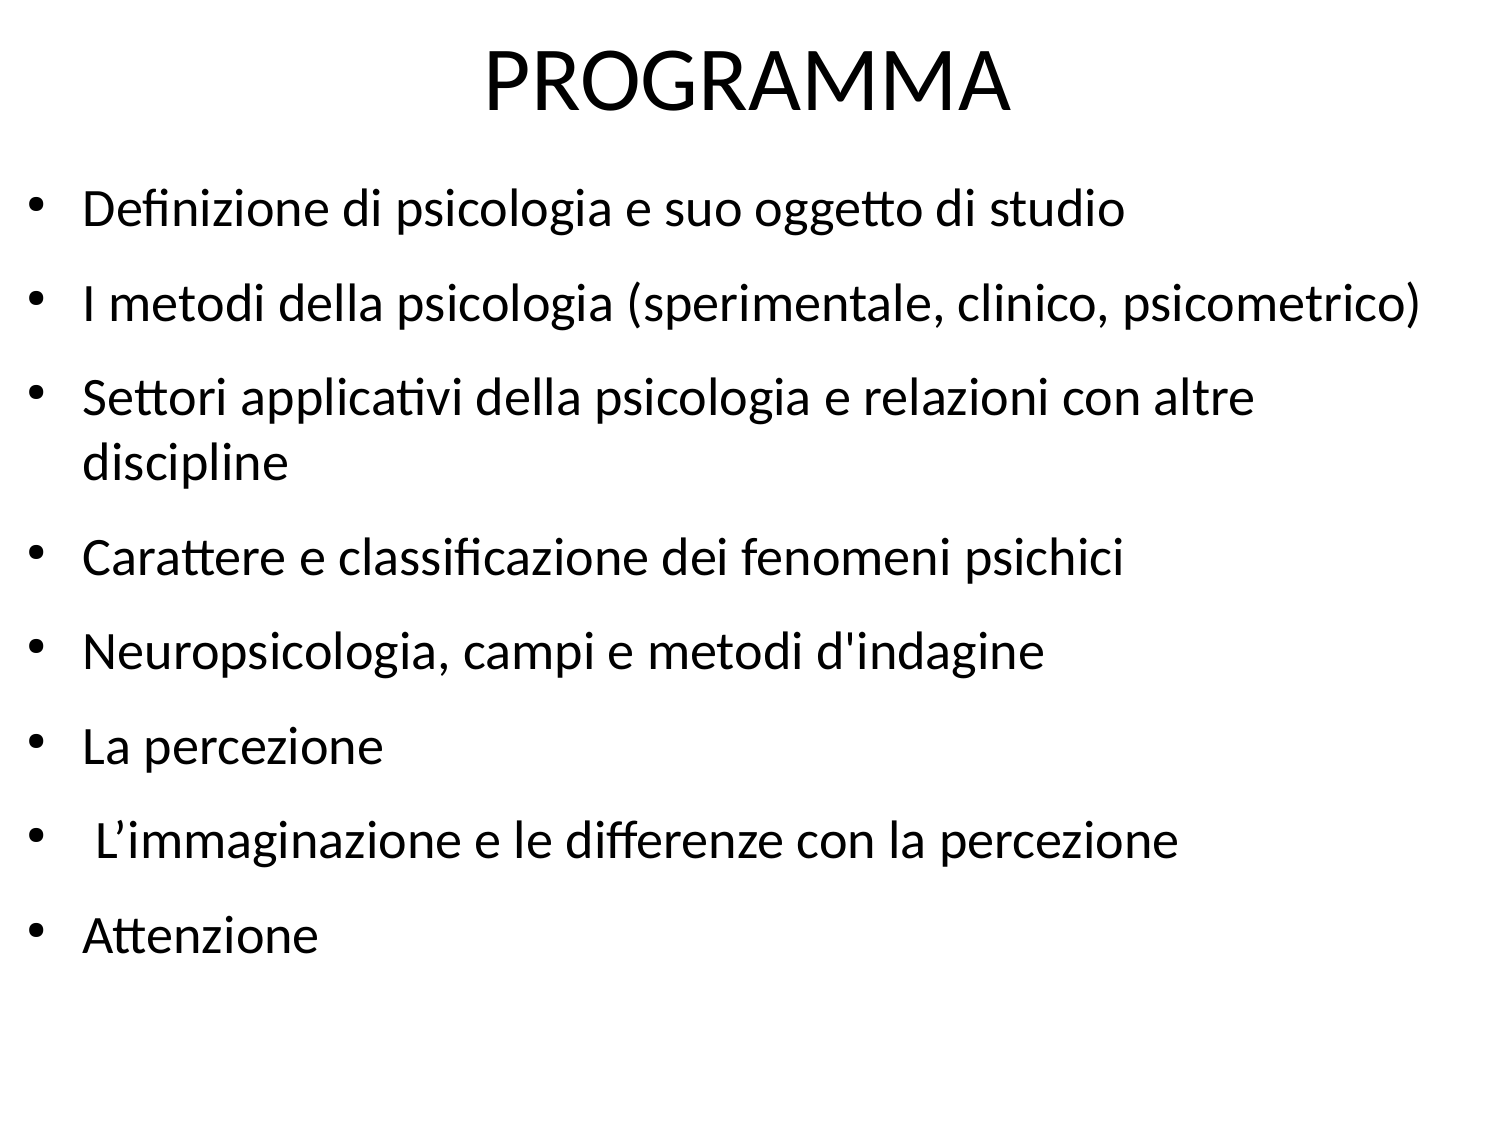

# PROGRAMMA
Definizione di psicologia e suo oggetto di studio
I metodi della psicologia (sperimentale, clinico, psicometrico)
Settori applicativi della psicologia e relazioni con altre discipline
Carattere e classificazione dei fenomeni psichici
Neuropsicologia, campi e metodi d'indagine
La percezione
 L’immaginazione e le differenze con la percezione
Attenzione